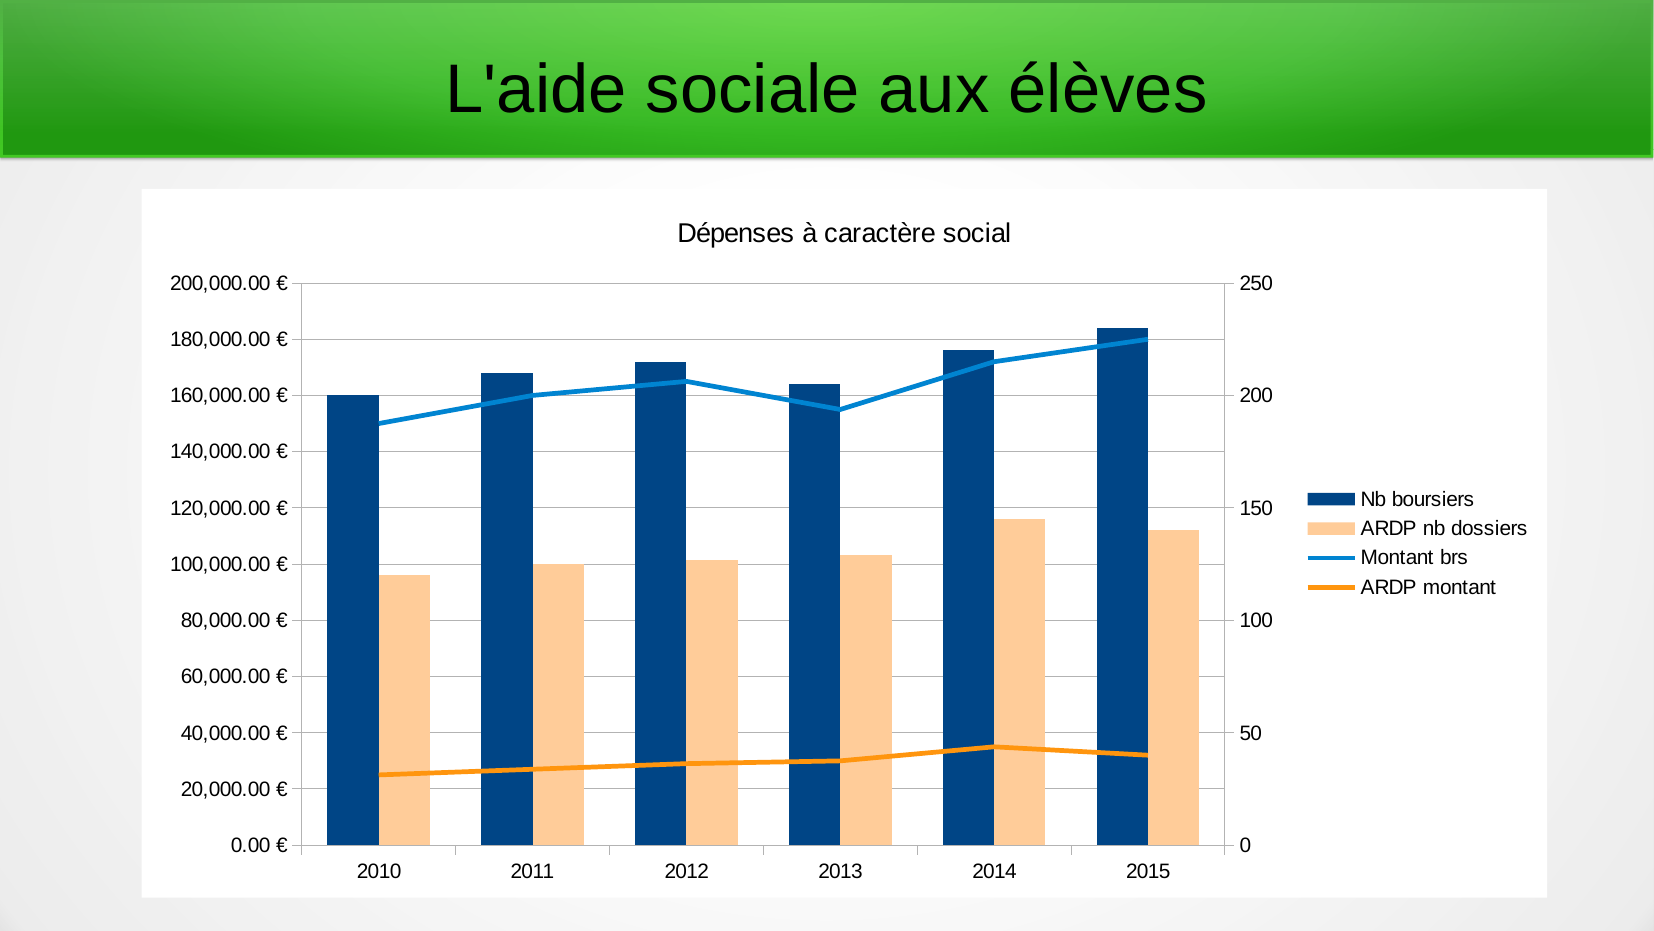

# L'aide sociale aux élèves
### Chart: Dépenses à caractère social
| Category | Nb boursiers | ARDP nb dossiers | Montant brs | ARDP montant |
|---|---|---|---|---|
| 2010 | 200.0 | 120.0 | 150000.0 | 25000.0 |
| 2011 | 210.0 | 125.0 | 160000.0 | 27000.0 |
| 2012 | 215.0 | 127.0 | 165000.0 | 29000.0 |
| 2013 | 205.0 | 129.0 | 155000.0 | 30000.0 |
| 2014 | 220.0 | 145.0 | 172000.0 | 35000.0 |
| 2015 | 230.0 | 140.0 | 180000.0 | 32000.0 |